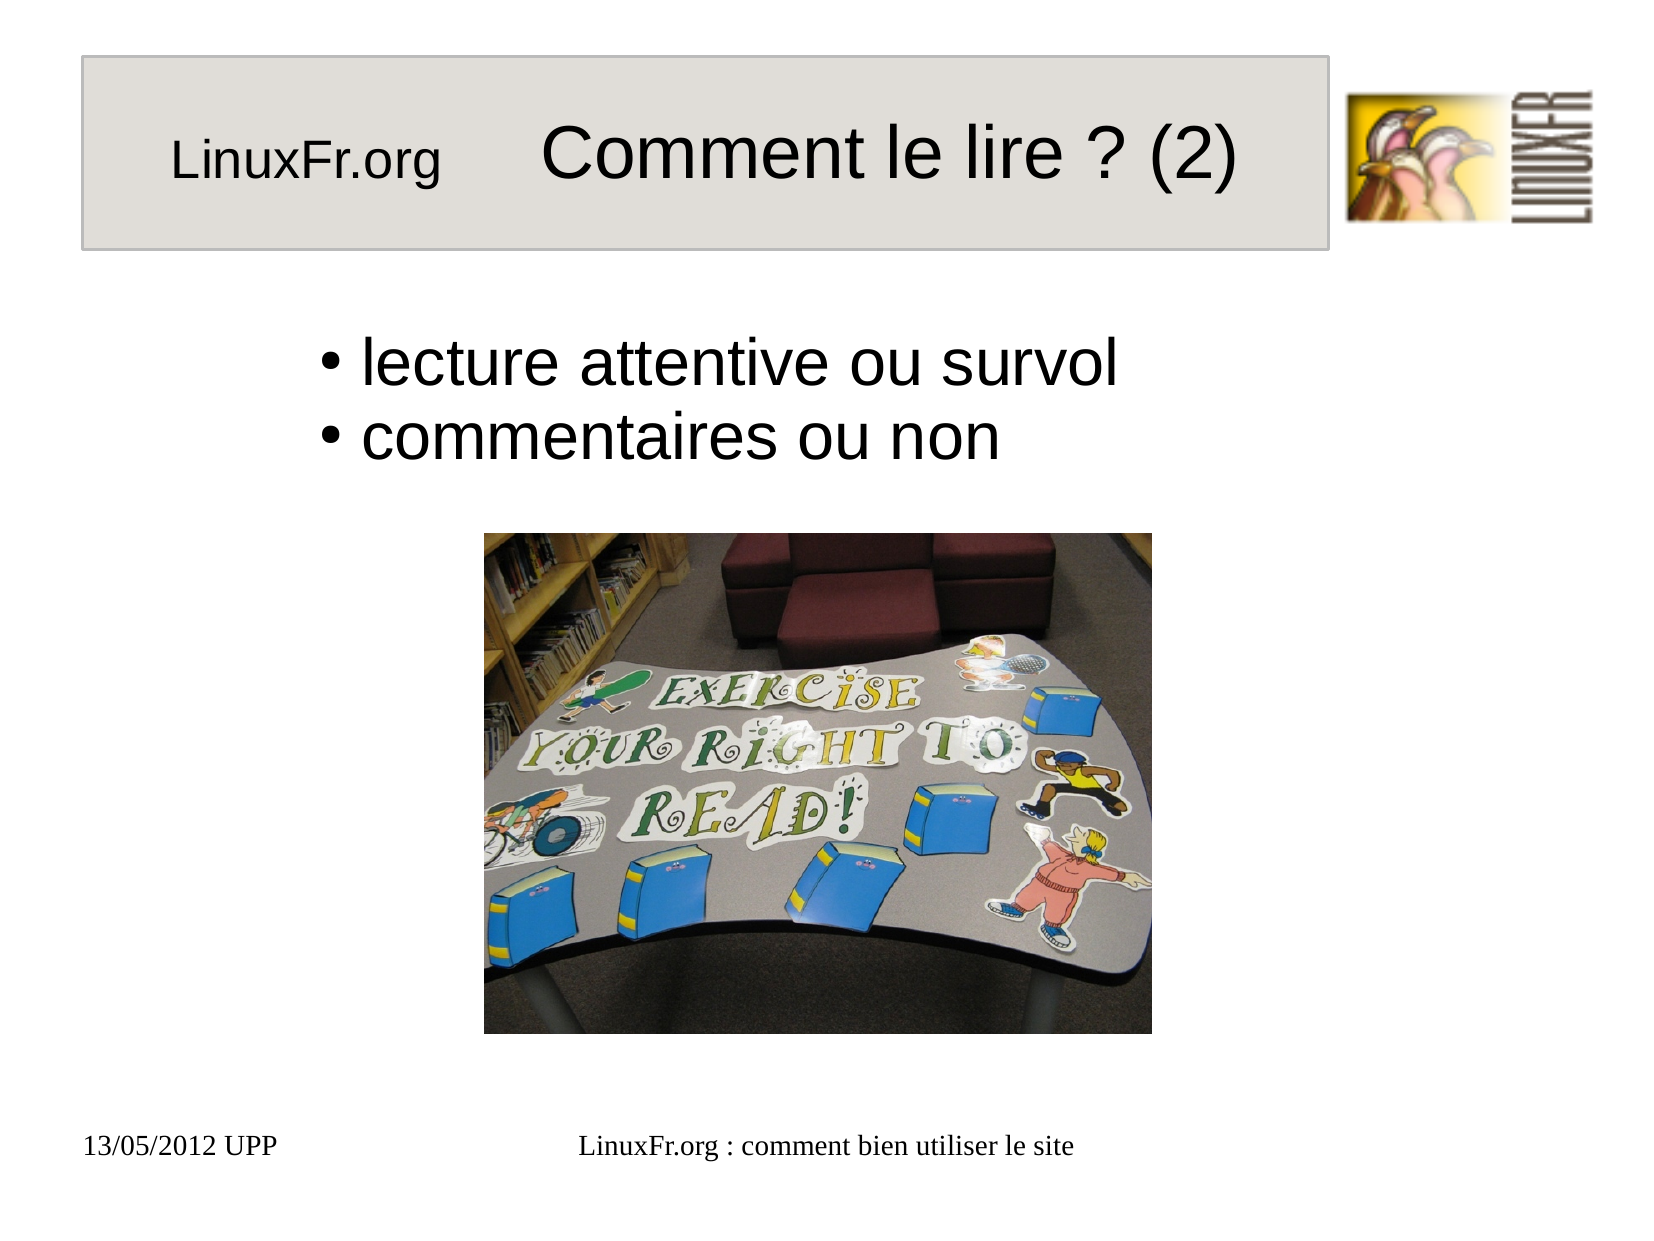

# LinuxFr.org		Comment le lire ? (2)
 lecture attentive ou survol
 commentaires ou non